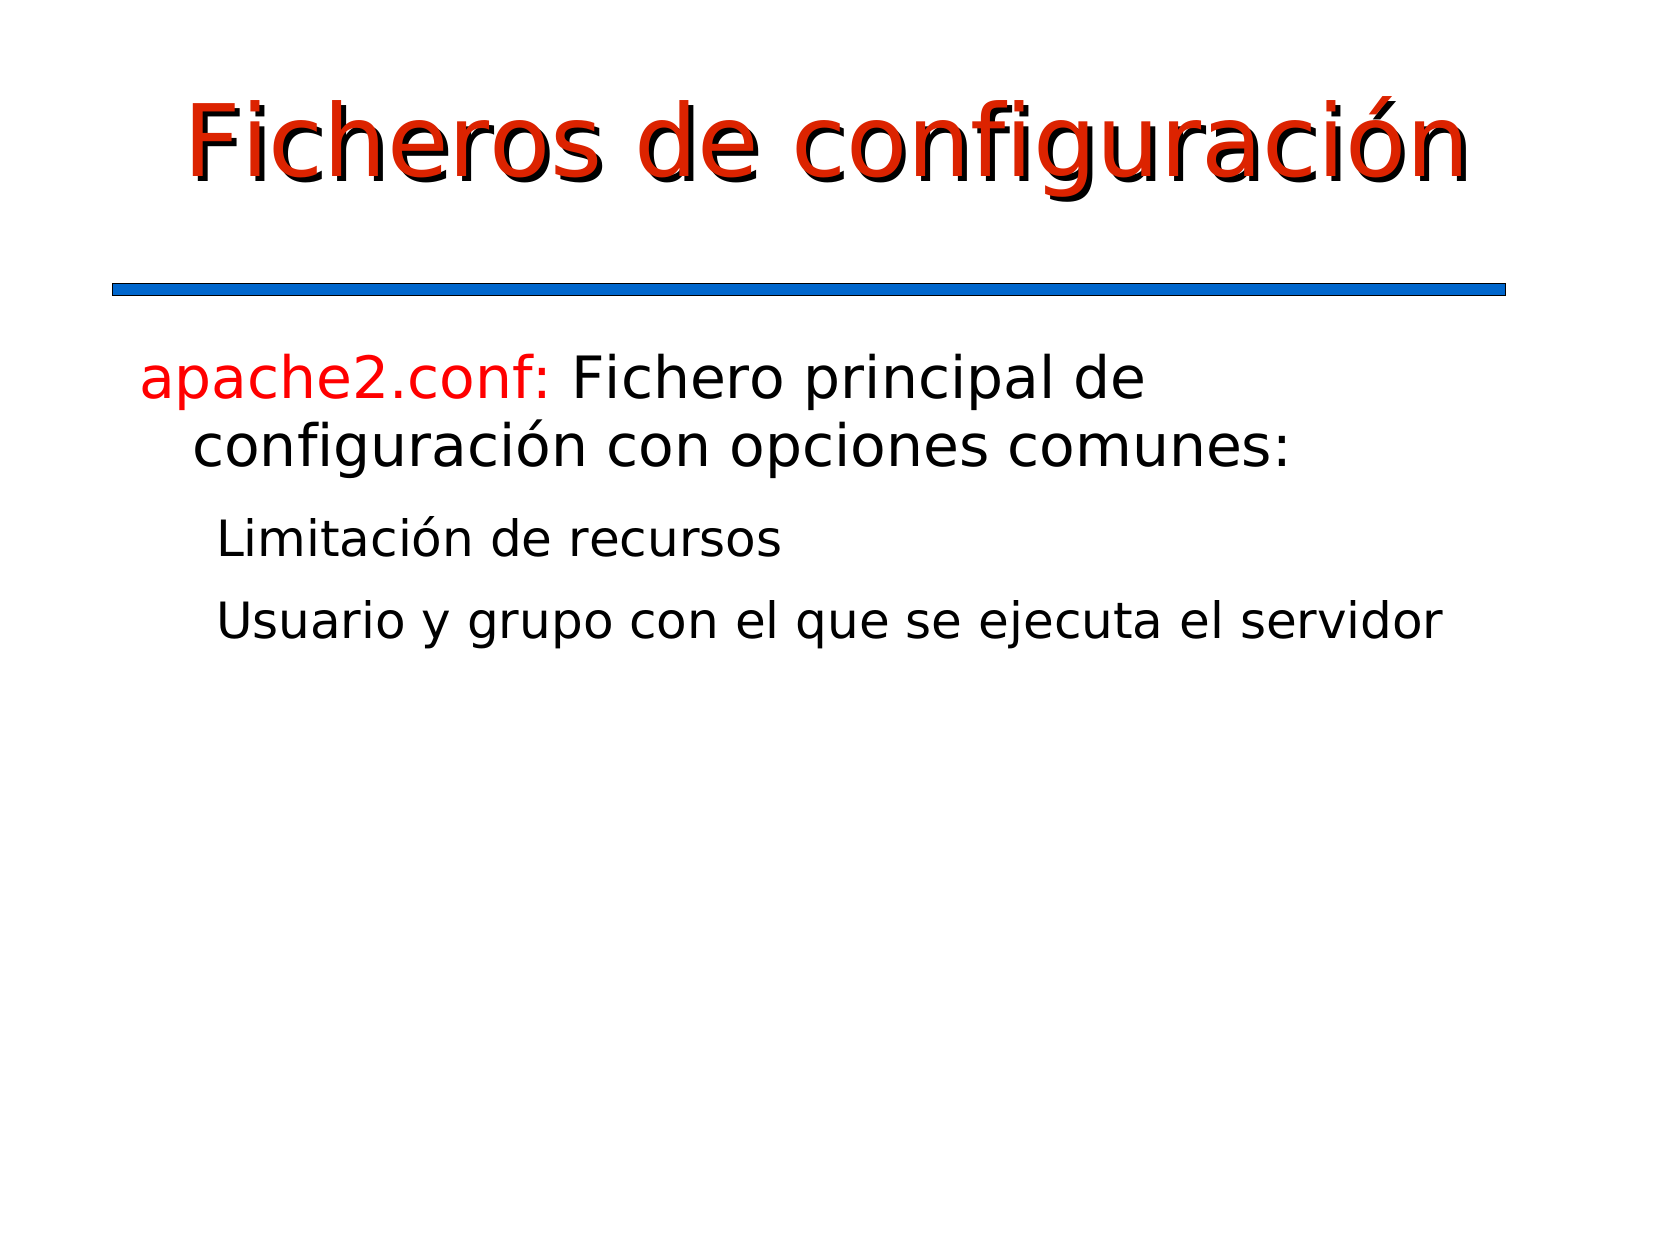

# Ficheros de configuración
apache2.conf: Fichero principal de configuración con opciones comunes:
Limitación de recursos
Usuario y grupo con el que se ejecuta el servidor